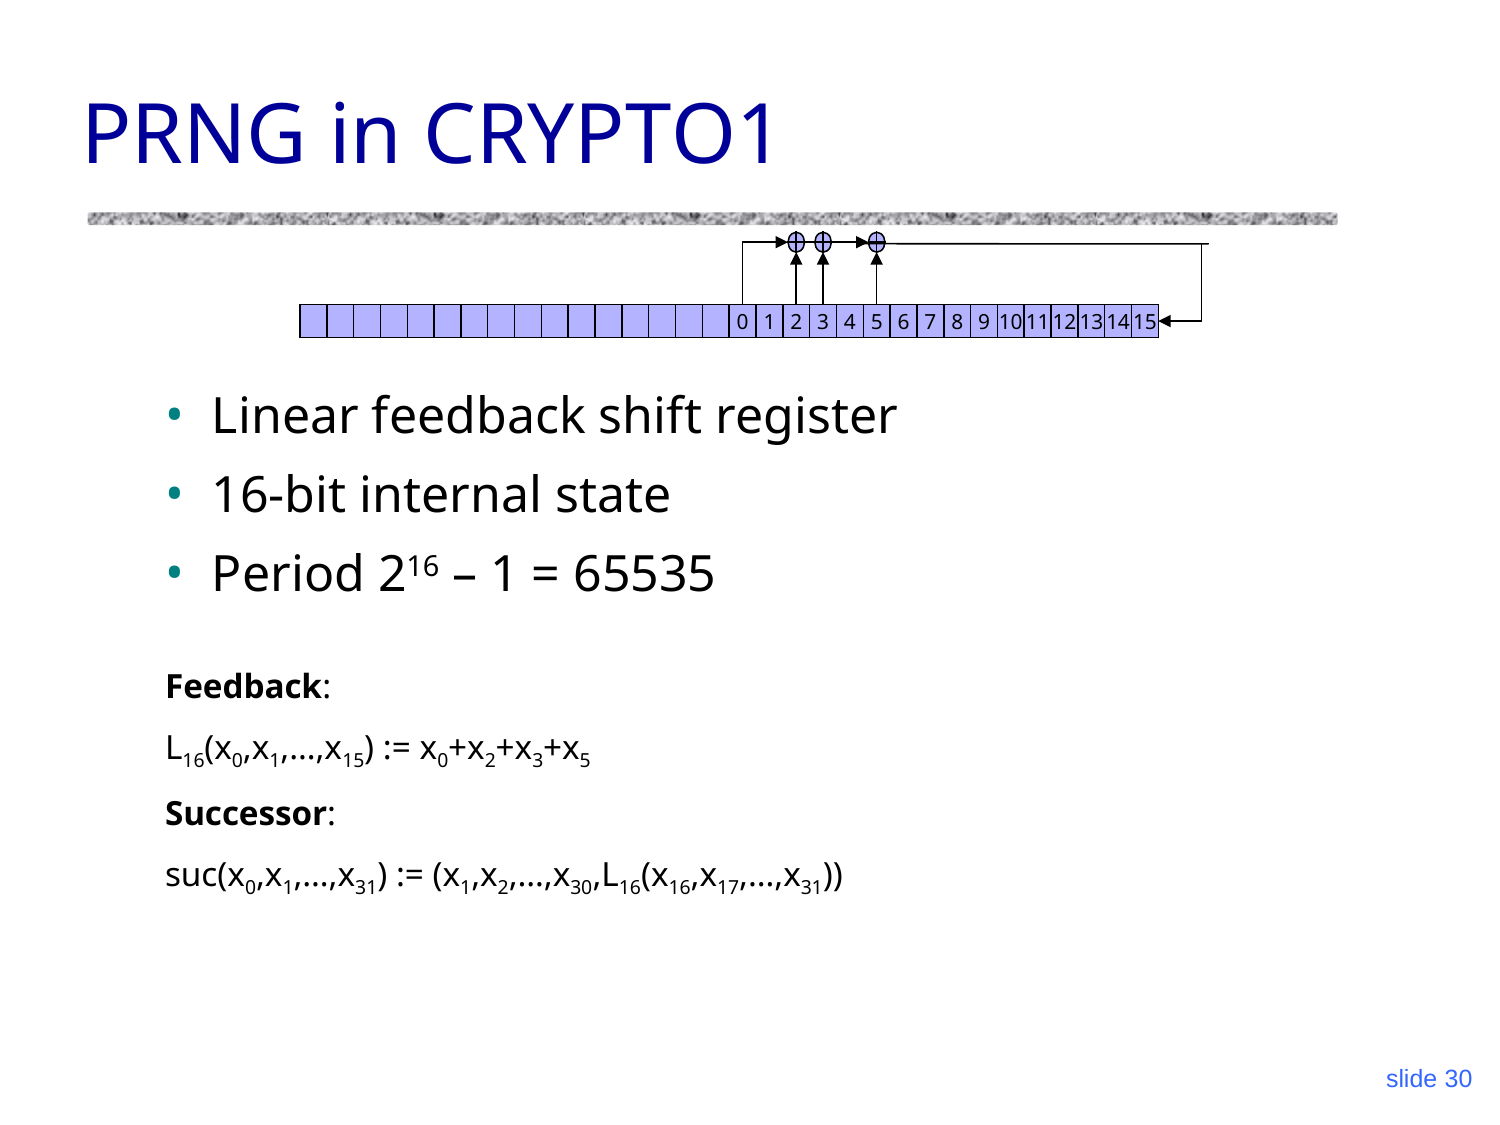

# PRNG in CRYPTO1
0
1
2
3
4
5
6
7
8
9
10
11
12
13
14
15
Linear feedback shift register
16-bit internal state
Period 216 – 1 = 65535
Feedback:
L16(x0,x1,…,x15) := x0+x2+x3+x5
Successor:
suc(x0,x1,…,x31) := (x1,x2,…,x30,L16(x16,x17,…,x31))
slide